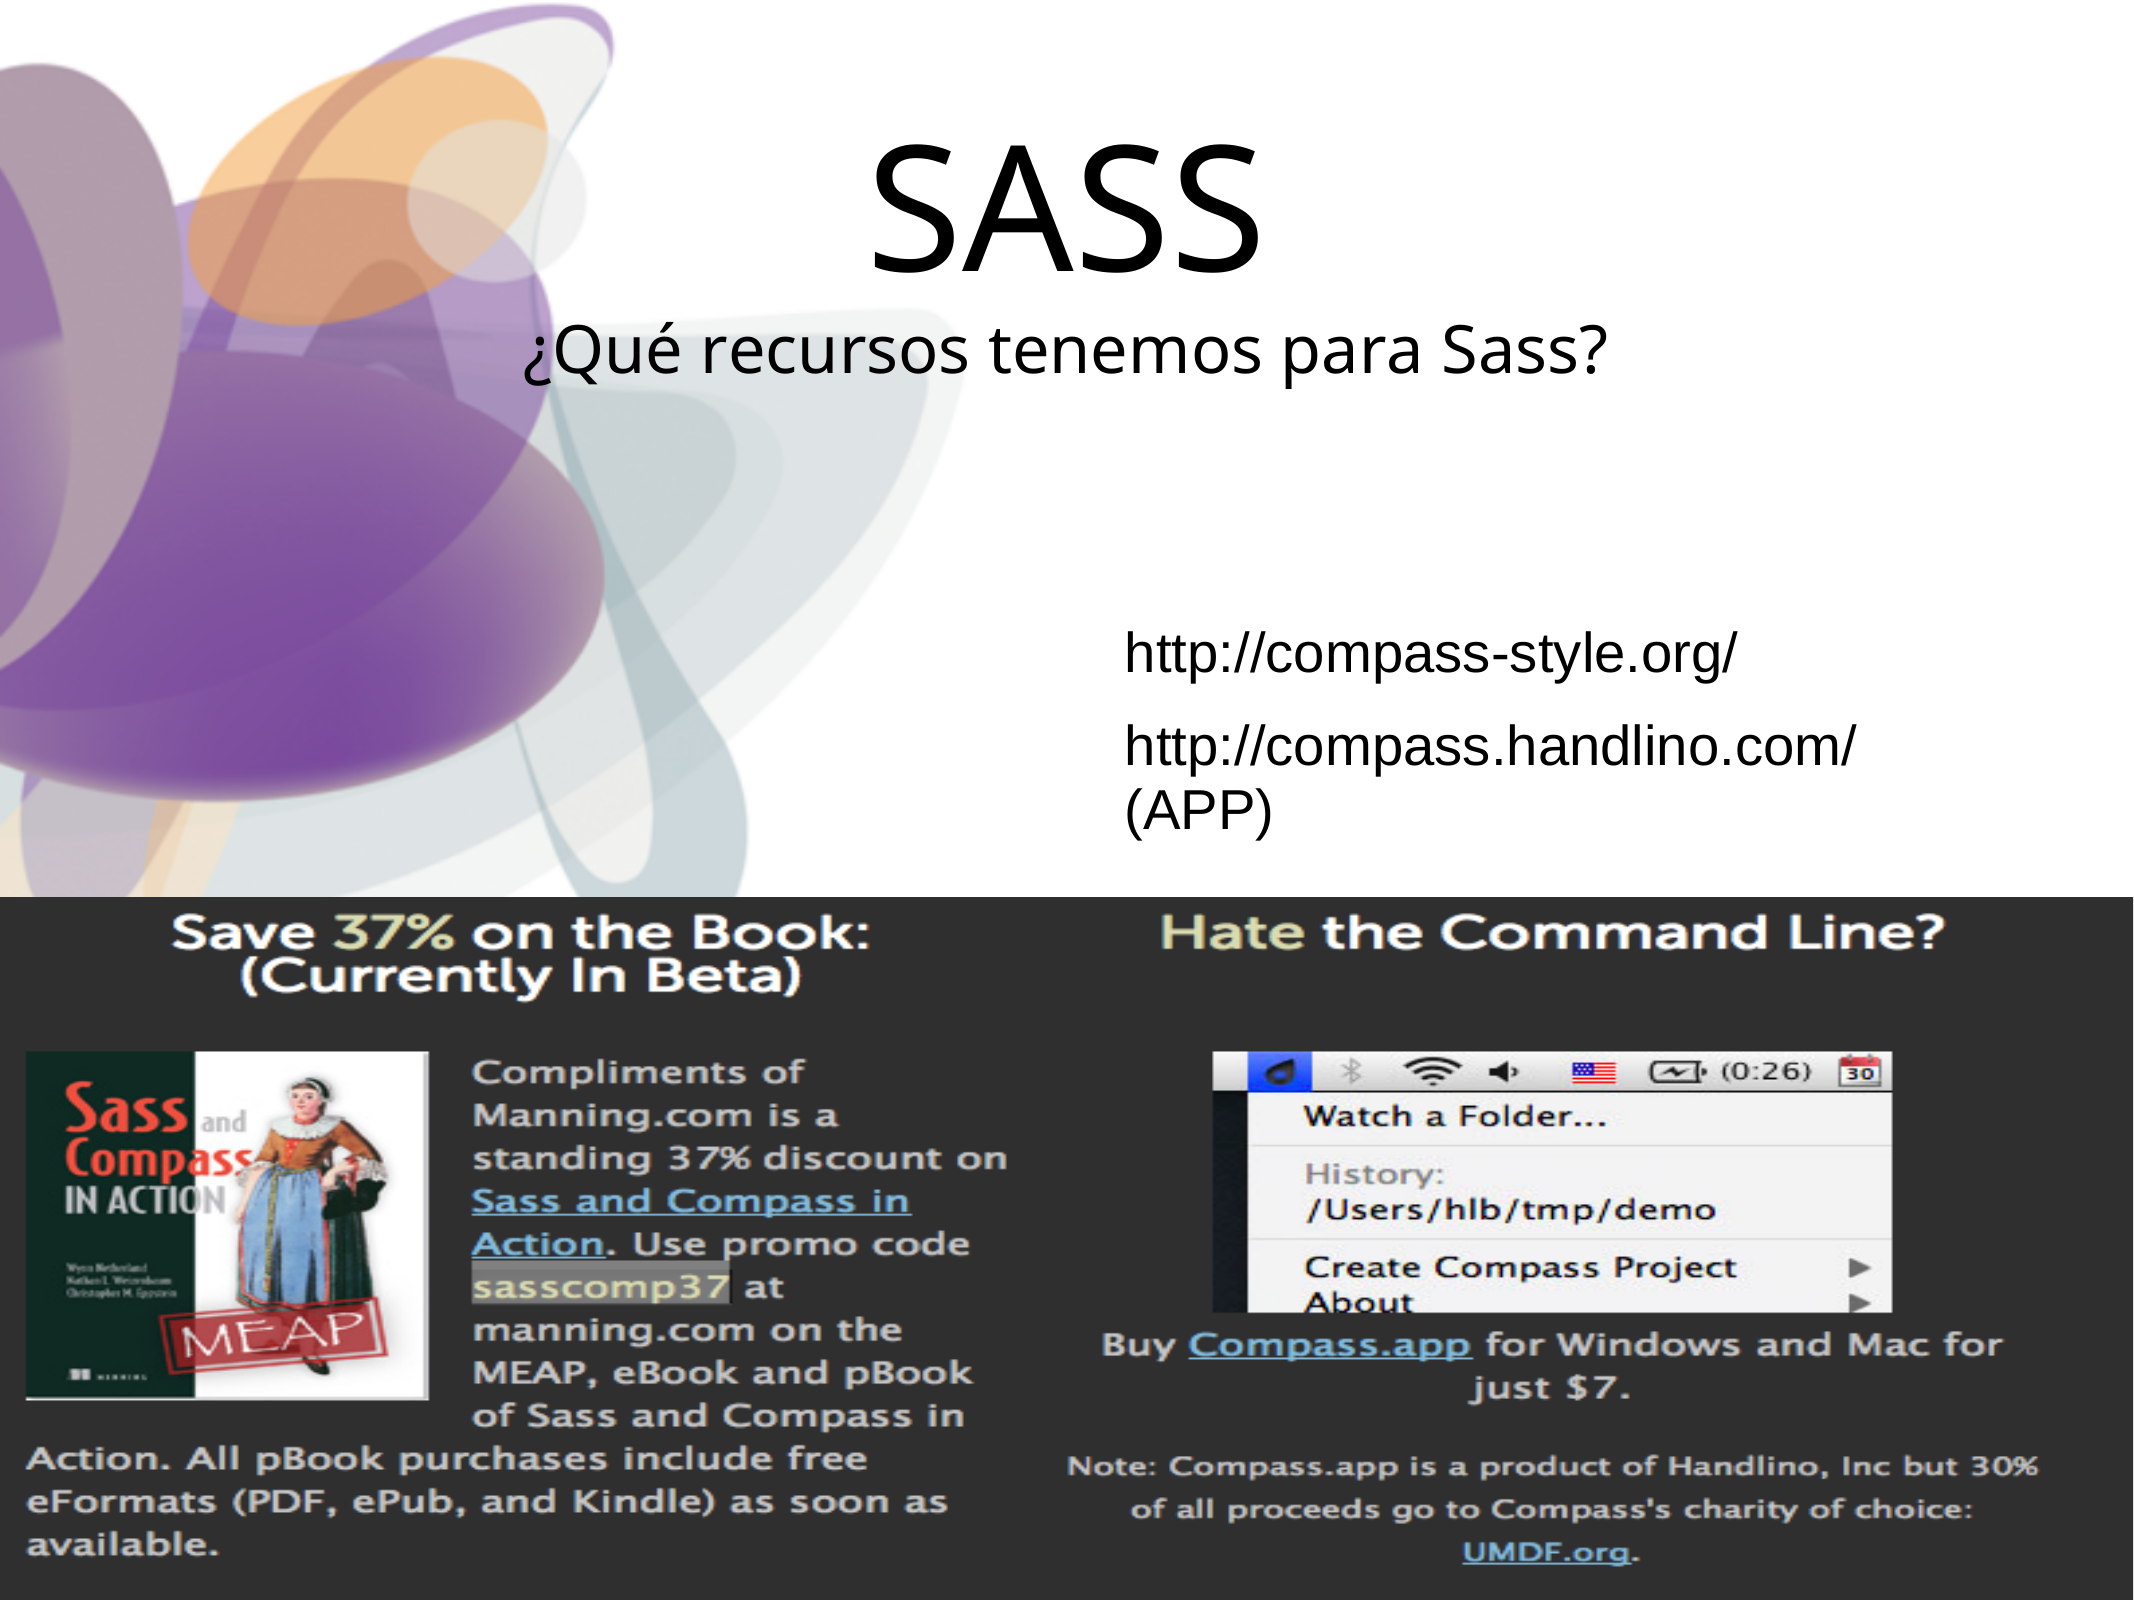

SASS
¿Qué recursos tenemos para Sass?
http://compass-style.org/
http://compass.handlino.com/ (APP)